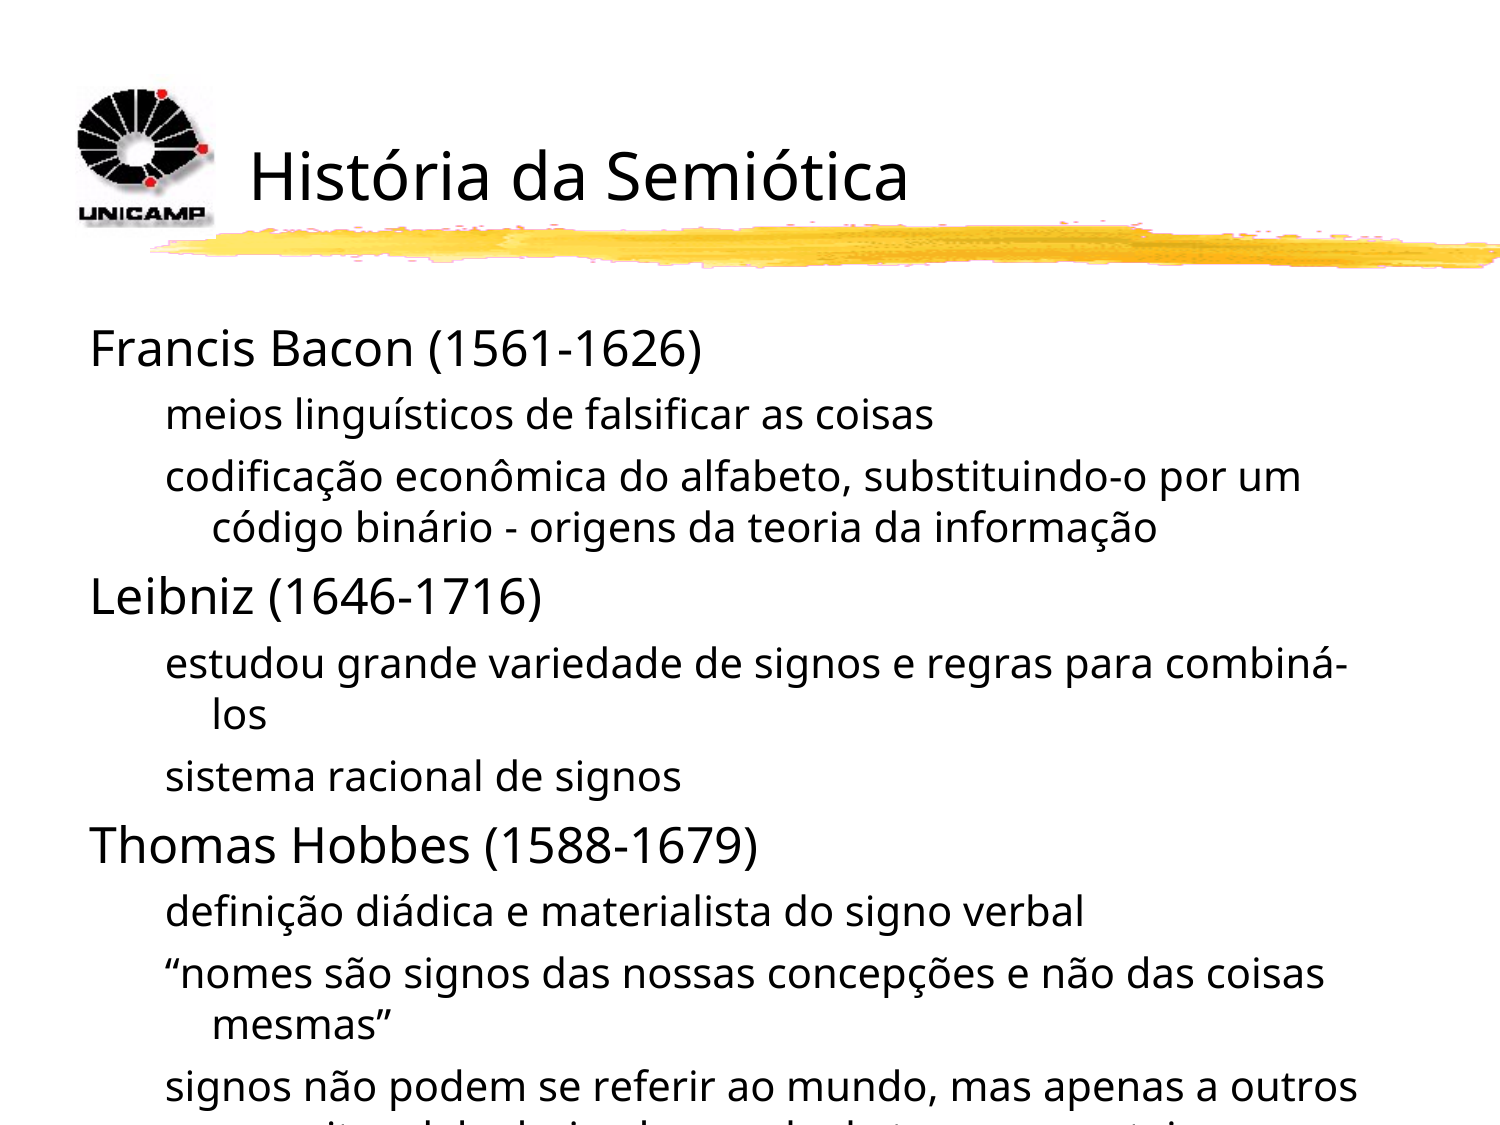

# História da Semiótica
Francis Bacon (1561-1626)
meios linguísticos de falsificar as coisas
codificação econômica do alfabeto, substituindo-o por um código binário - origens da teoria da informação
Leibniz (1646-1716)
estudou grande variedade de signos e regras para combiná-los
sistema racional de signos
Thomas Hobbes (1588-1679)
definição diádica e materialista do signo verbal
“nomes são signos das nossas concepções e não das coisas mesmas”
signos não podem se referir ao mundo, mas apenas a outros conceitos dele derivados - rede de tramas mentais